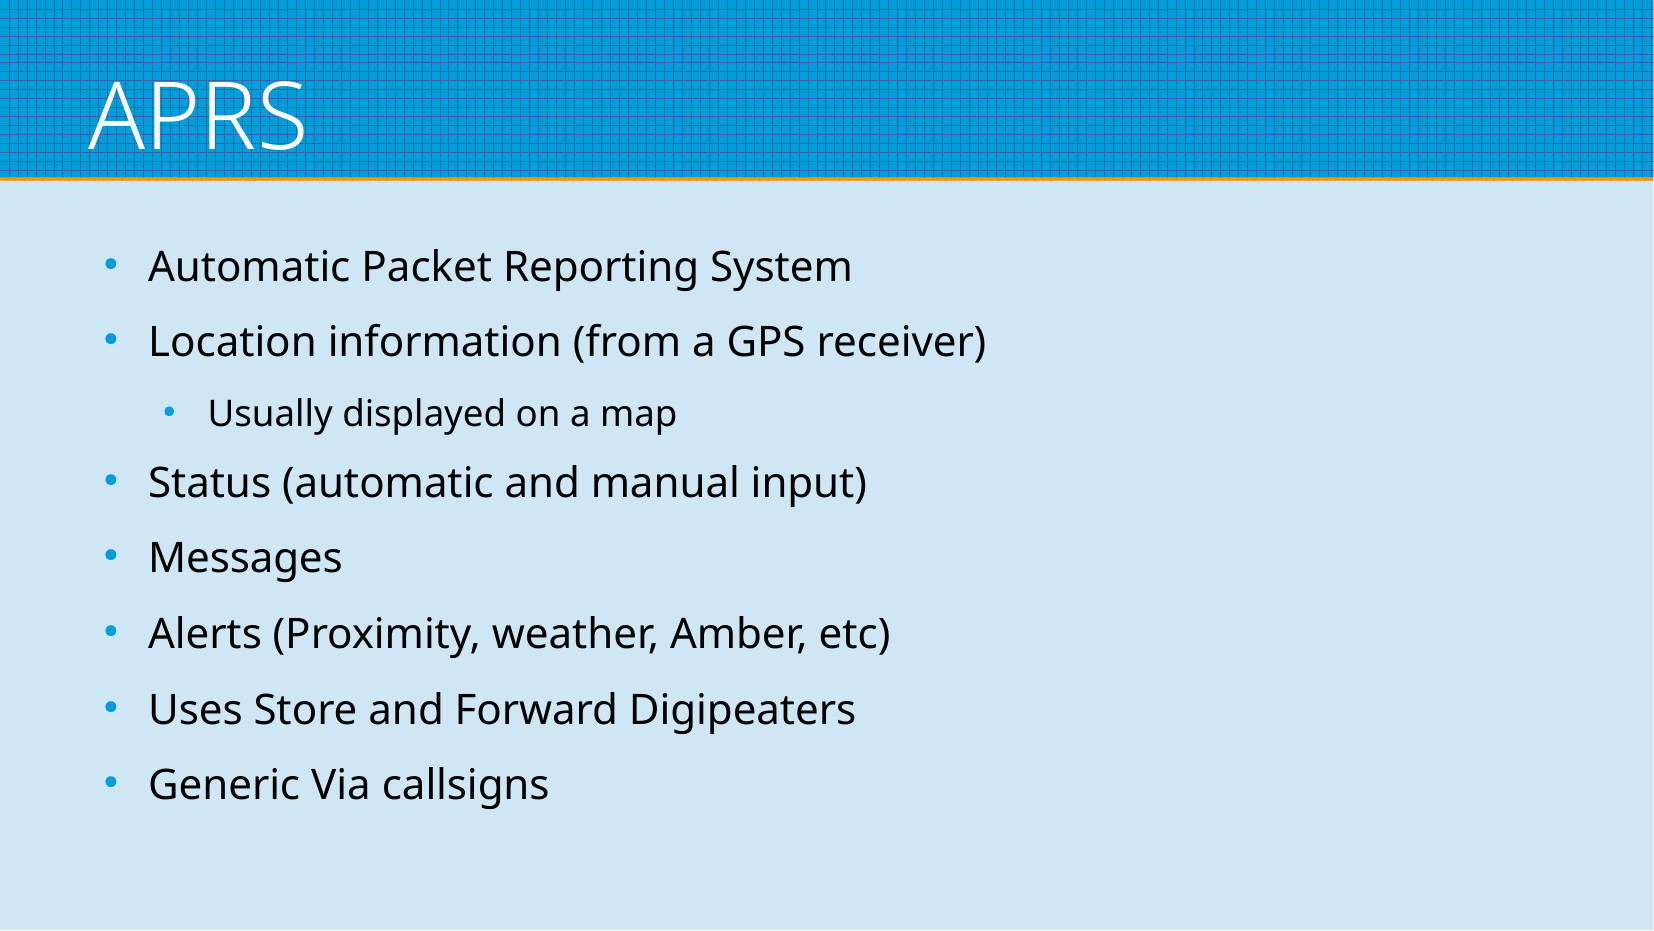

# APRS
Automatic Packet Reporting System
Location information (from a GPS receiver)
Usually displayed on a map
Status (automatic and manual input)
Messages
Alerts (Proximity, weather, Amber, etc)
Uses Store and Forward Digipeaters
Generic Via callsigns